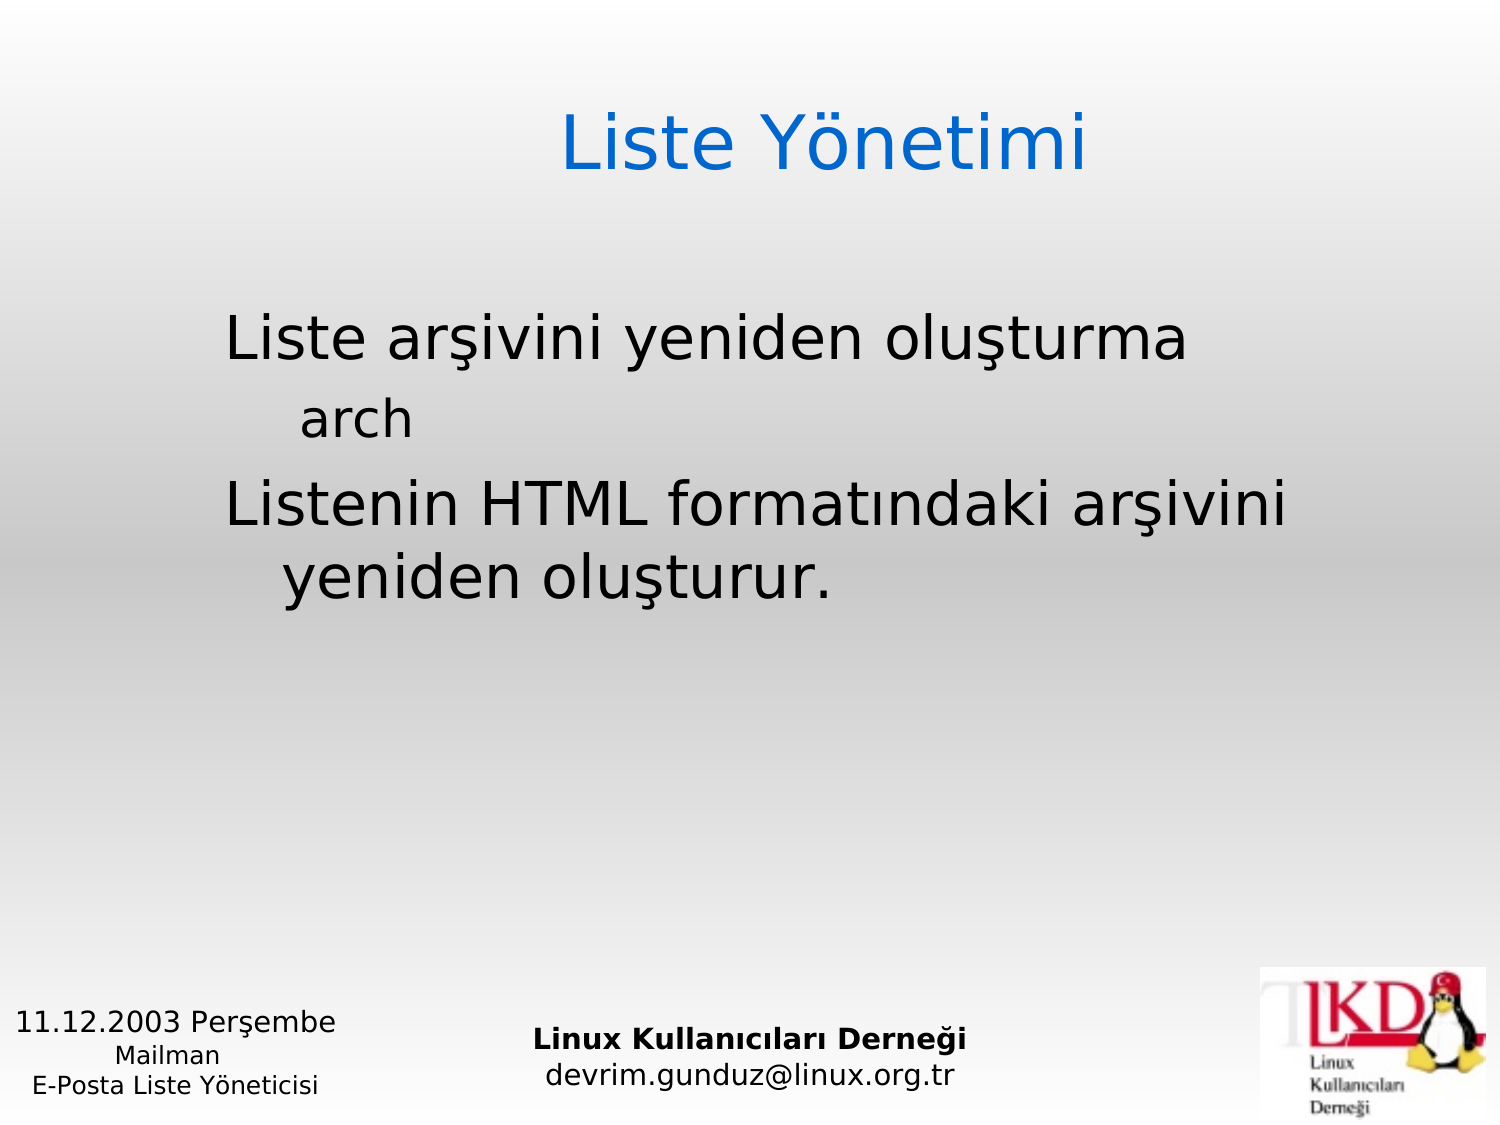

# Liste Yönetimi
Liste arşivini yeniden oluşturma
arch
Listenin HTML formatındaki arşivini yeniden oluşturur.